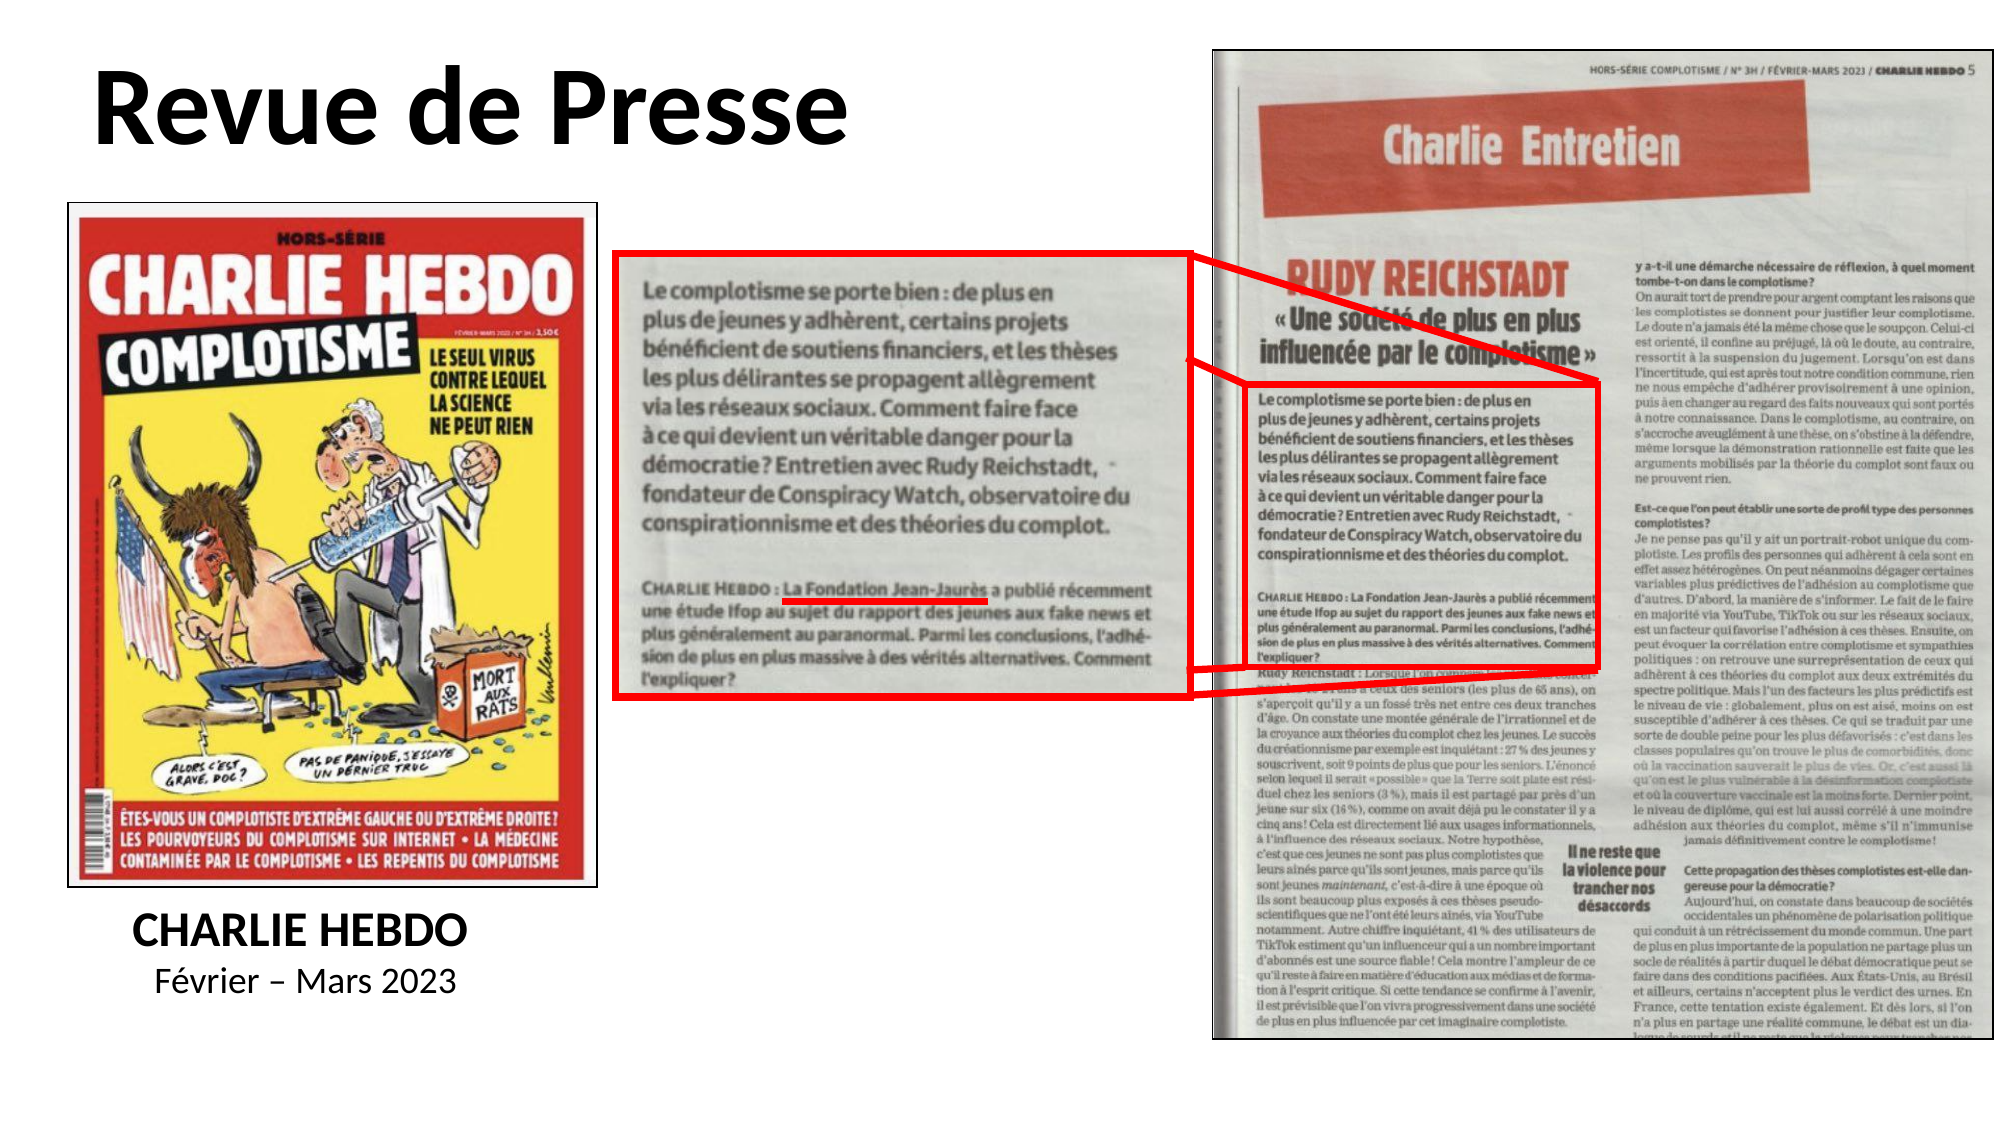

Revue de Presse
CHARLIE HEBDO
Février – Mars 2023